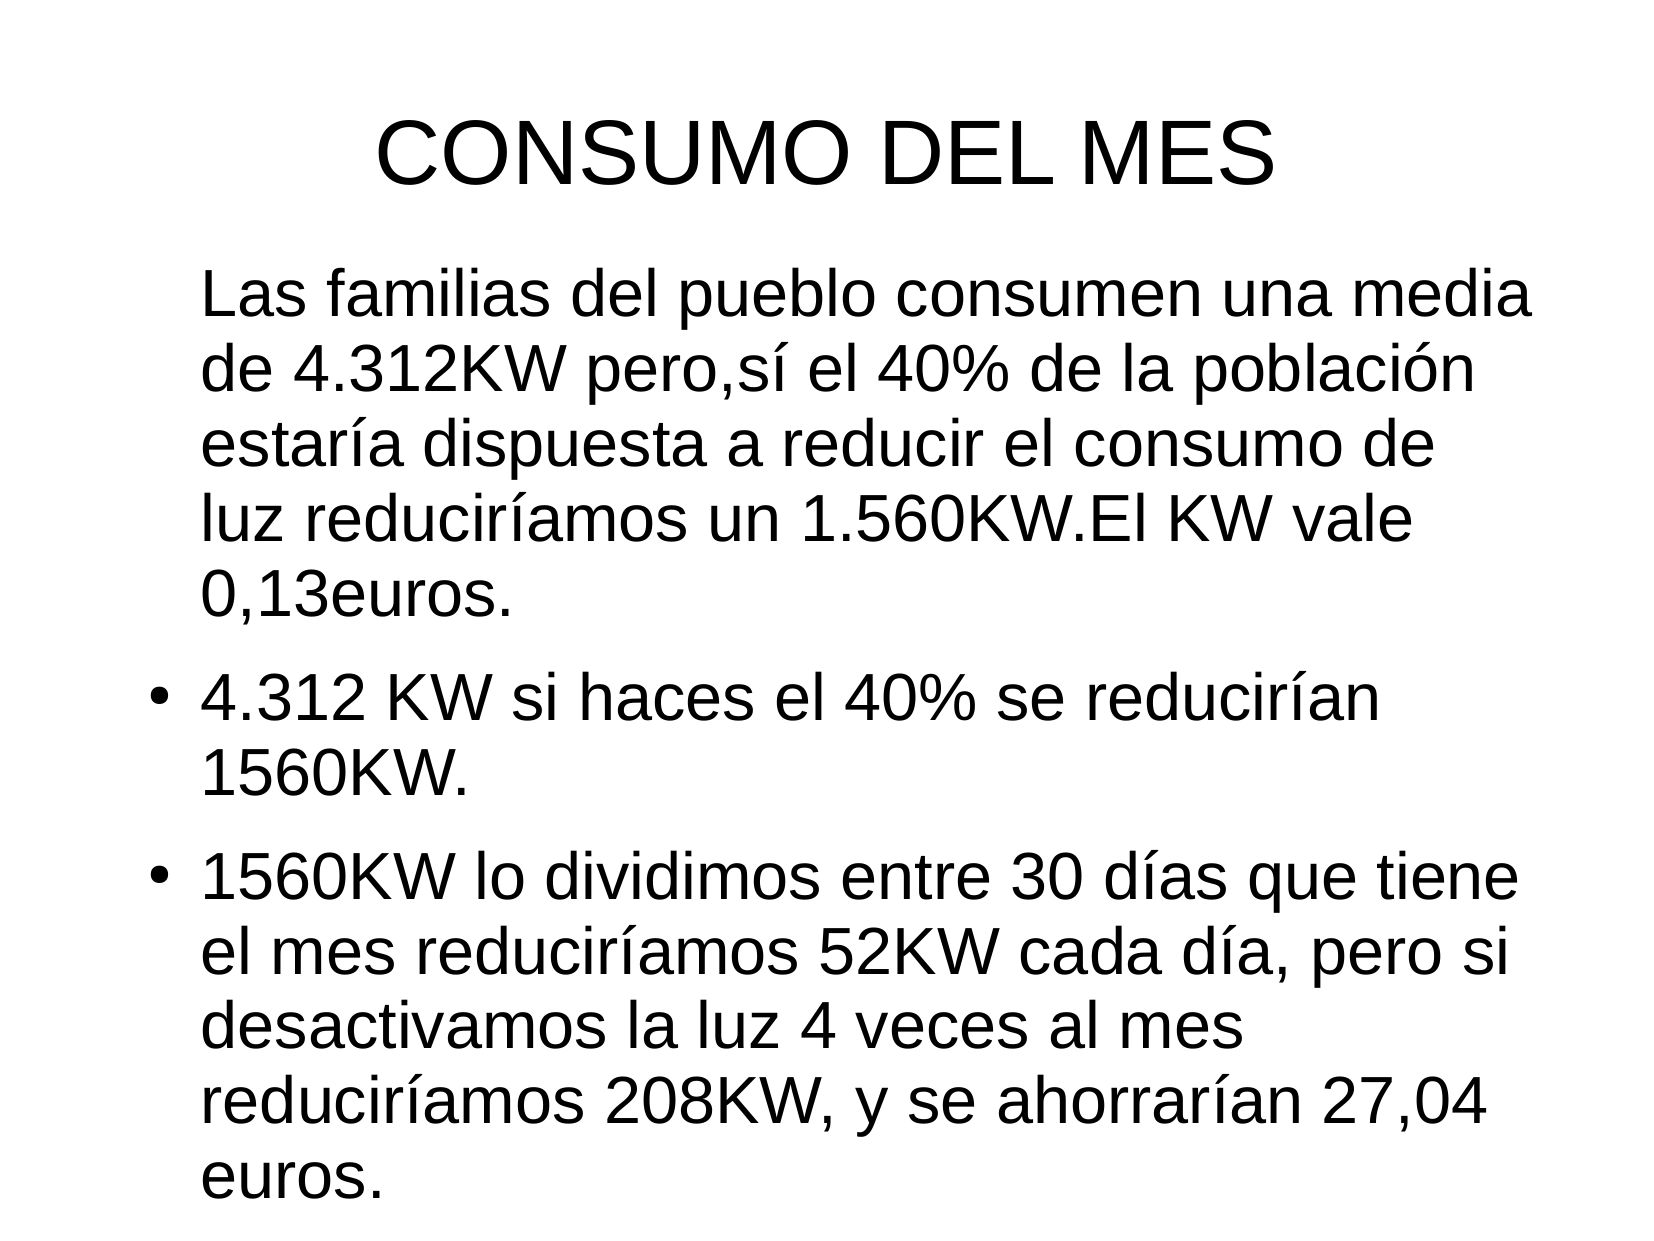

# CONSUMO DEL MES
Las familias del pueblo consumen una media de 4.312KW pero,sí el 40% de la población estaría dispuesta a reducir el consumo de luz reduciríamos un 1.560KW.El KW vale 0,13euros.
4.312 KW si haces el 40% se reducirían 1560KW.
1560KW lo dividimos entre 30 días que tiene el mes reduciríamos 52KW cada día, pero si desactivamos la luz 4 veces al mes reduciríamos 208KW, y se ahorrarían 27,04 euros.